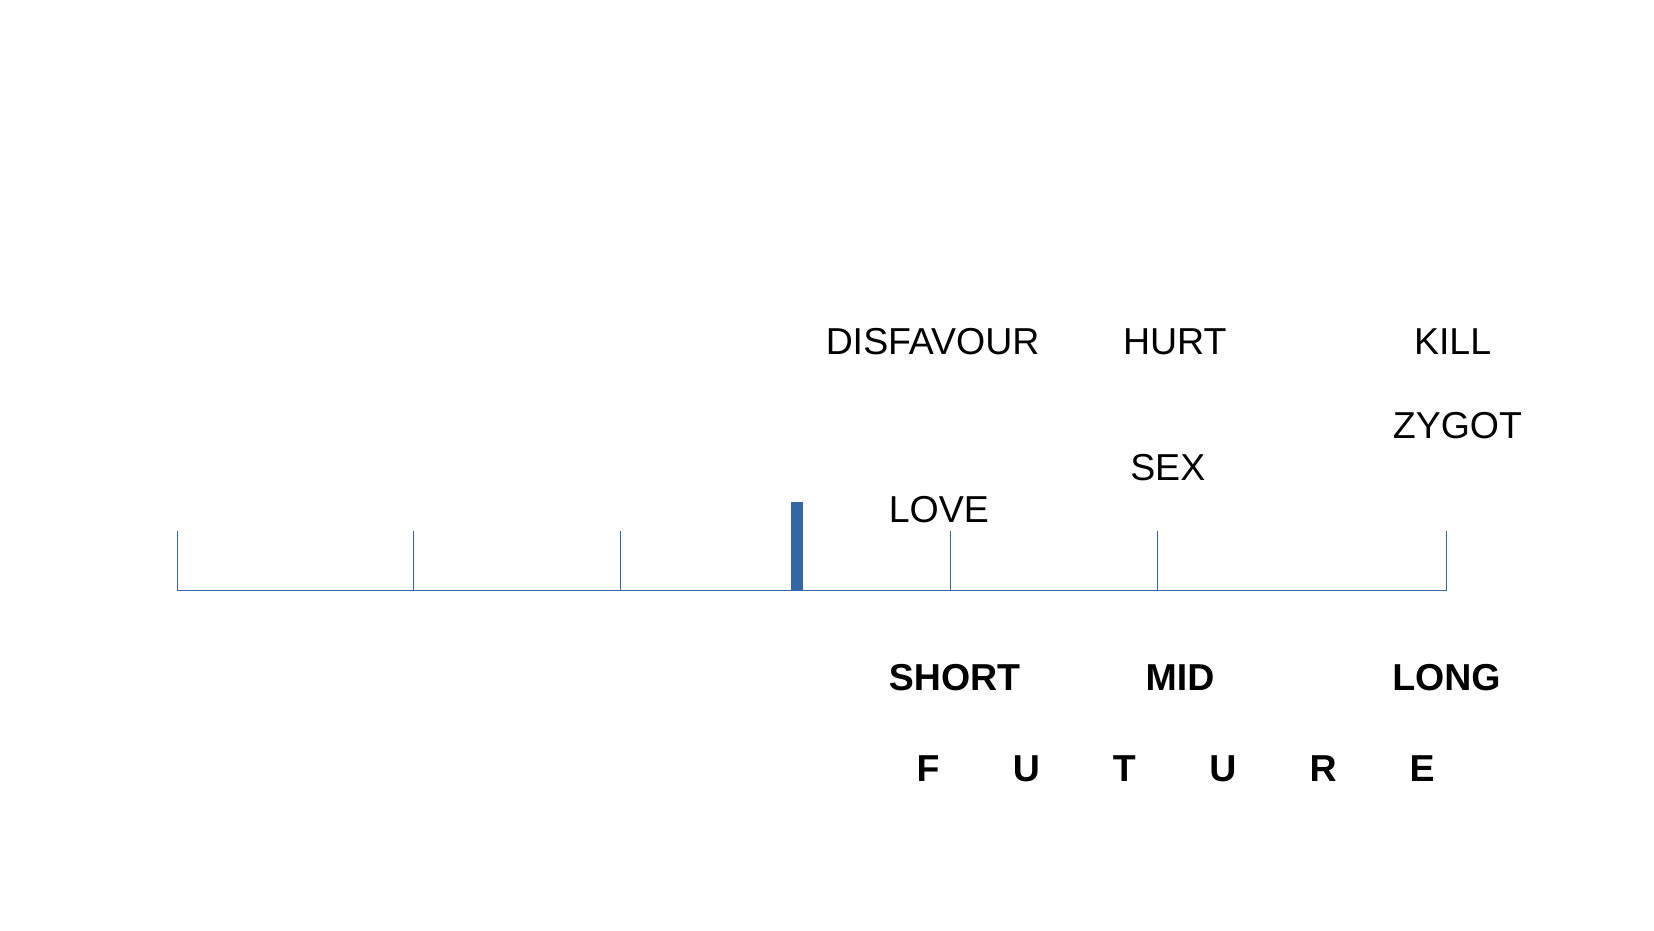

DISFAVOUR HURT KILL
 ZYGOT
 SEX
 LOVE
 SHORT MID LONG
 F U T U R E